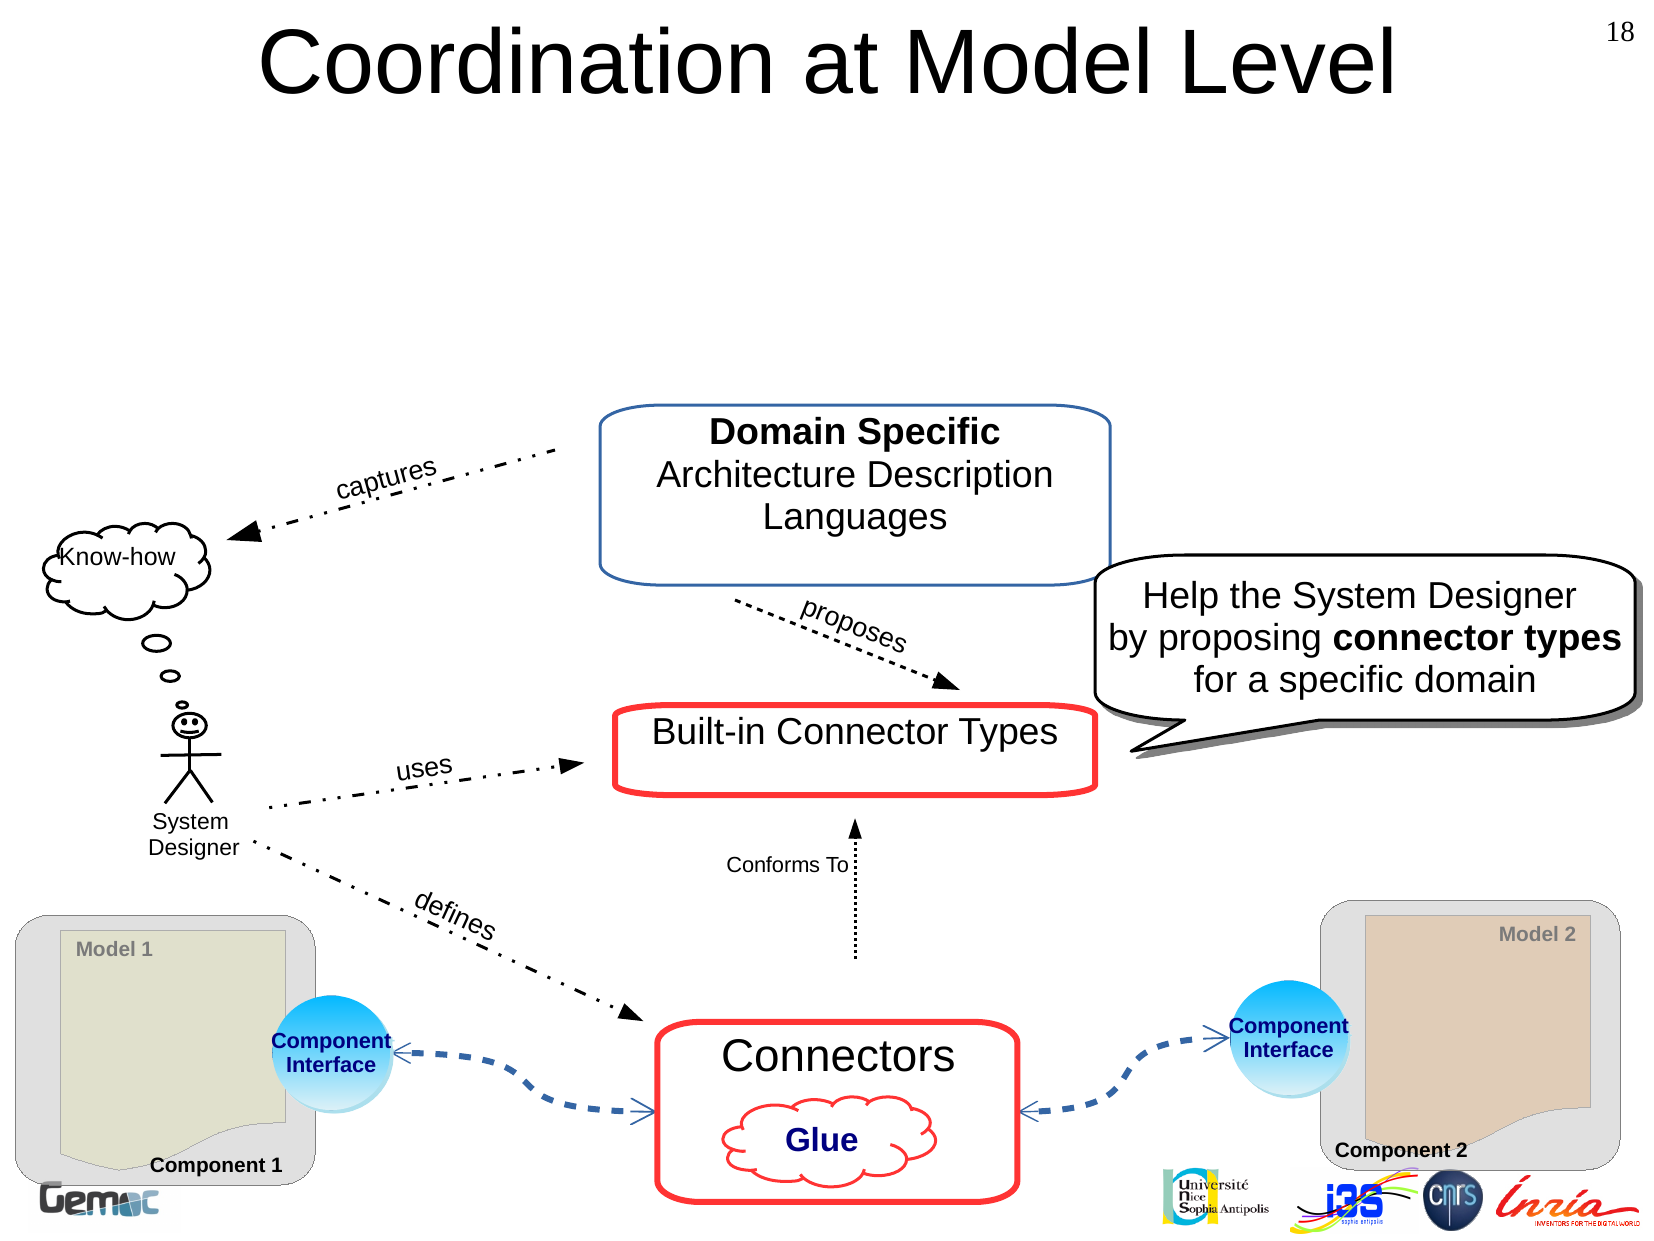

# Coordination at Model Level
18
Domain Specific
Architecture Description
Languages
captures
Know-how
Help the System Designer
by proposing connector types
for a specific domain
proposes
Built-in Connector Types
uses
System
Designer
Conforms To
defines
Model 2
Model 1
Component
Interface
Component
Interface
Connectors
Glue
Component 2
Component 1
Language 2
Language 2
Language 2
Language 2
Language 2
Language 2
 generates
 generates
 generates
 generates
 generates
 generates
Conforms to
Conforms to
Conforms to
Conforms to
Conforms to
Conforms to
System
Designer
System
Designer
System
Designer
System
Designer
System
Designer
System
Designer
defines
defines
defines
defines
defines
defines
Model 1
Model 2
Model 3
Model 1
Model 2
Model 3
Model 1
Model 2
Model 3
Model 1
Model 2
Model 3
Model 1
Model 2
Model 3
Model 1
Model 2
Model 3
 Coordination
/
Communication
 Coordination
/
Communication
 Coordination
/
Communication
 Coordination
/
Communication
 Coordination
/
Communication
 Coordination
/
Communication
Model A
Model B
Model B
Model A
Model B
Model B
Model A
Model B
Model B
Model A
Model B
Model B
Model A
Model B
Model B
Model A
Model B
Model B